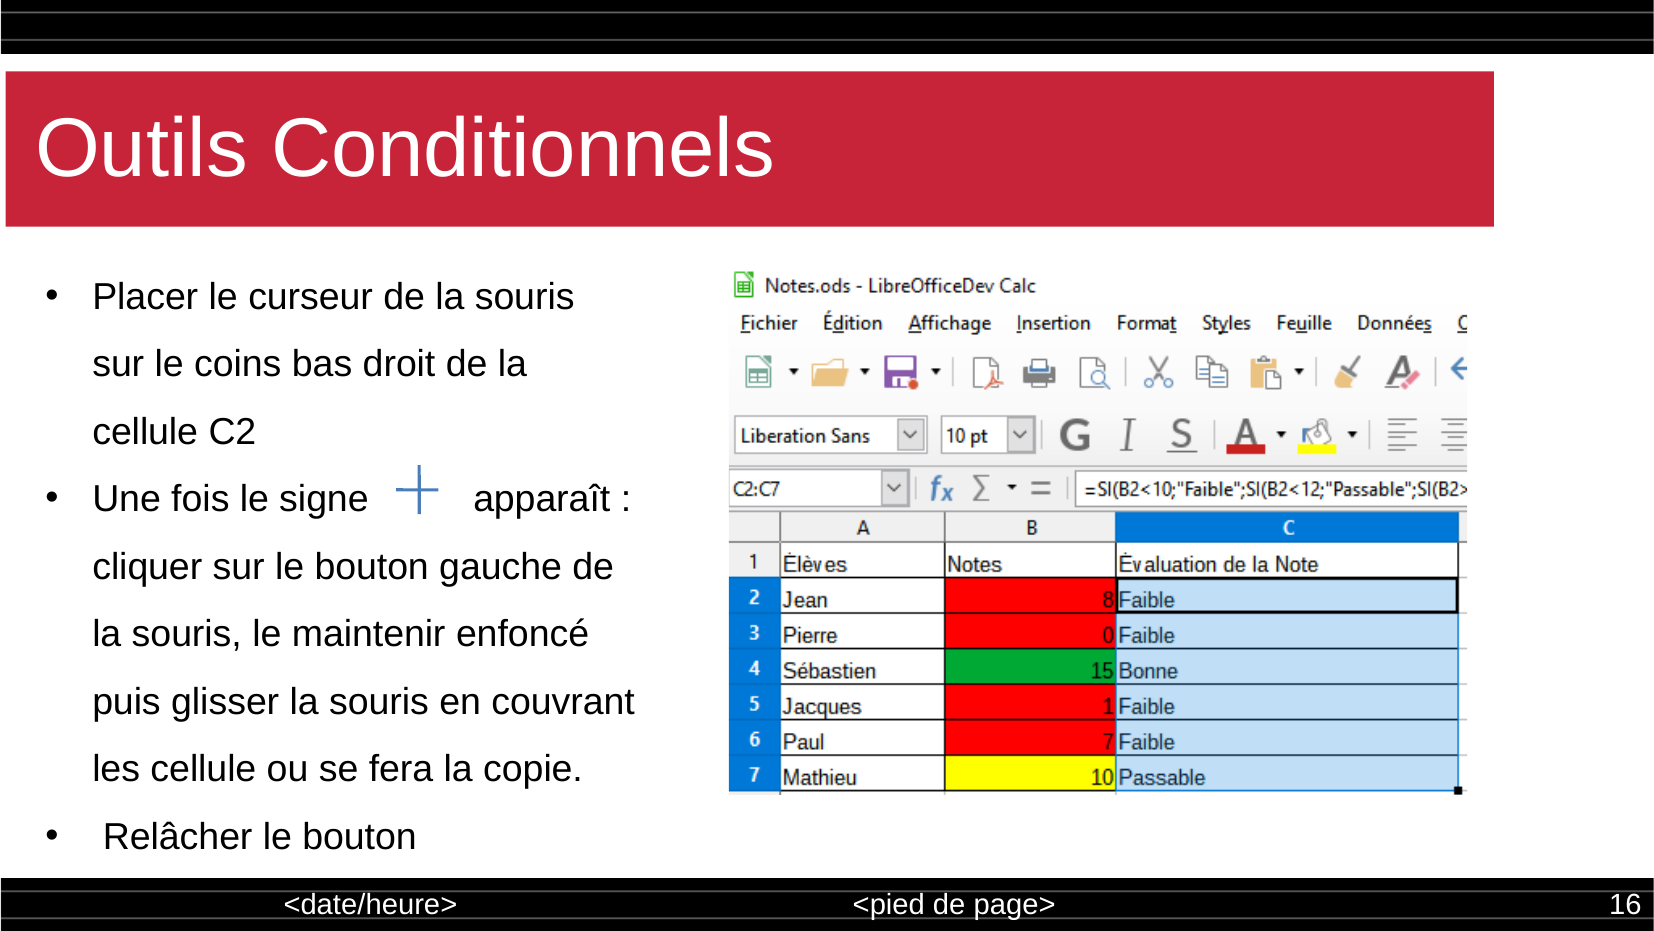

Outils Conditionnels
Placer le curseur de la souris sur le coins bas droit de la cellule C2
Une fois le signe apparaît : cliquer sur le bouton gauche de la souris, le maintenir enfoncé puis glisser la souris en couvrant les cellule ou se fera la copie.
 Relâcher le bouton